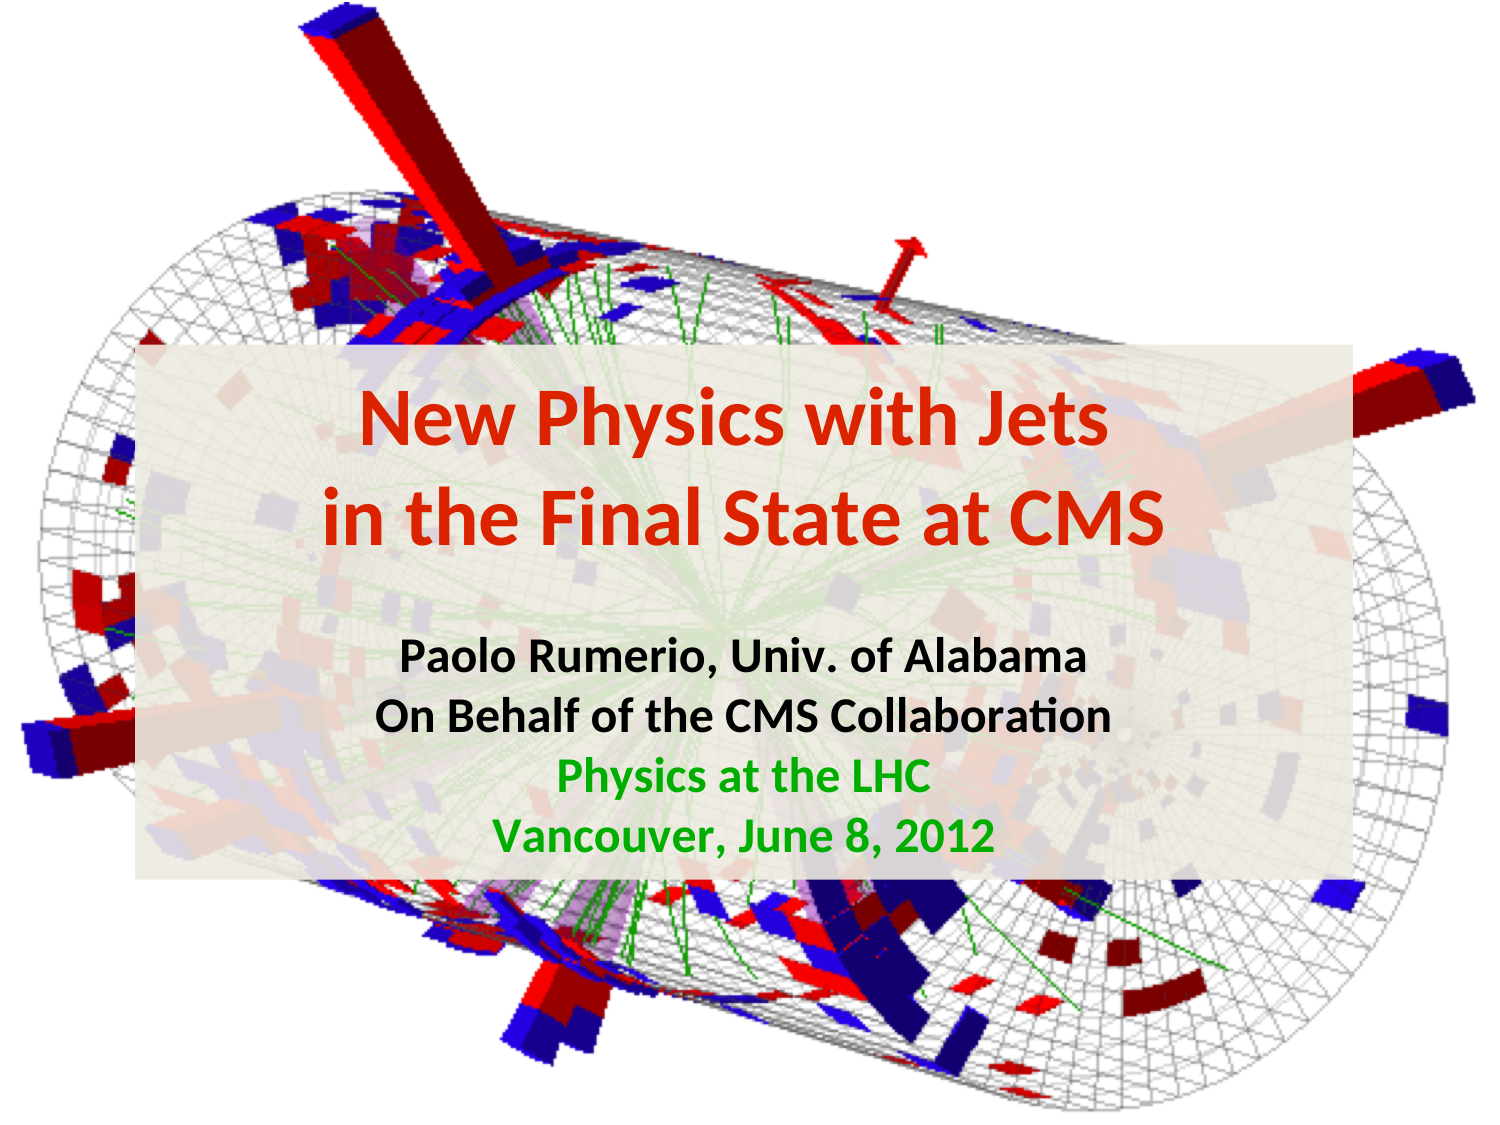

New Physics with Jets
in the Final State at CMS
Paolo Rumerio, Univ. of Alabama
On Behalf of the CMS Collaboration
Physics at the LHC
Vancouver, June 8, 2012